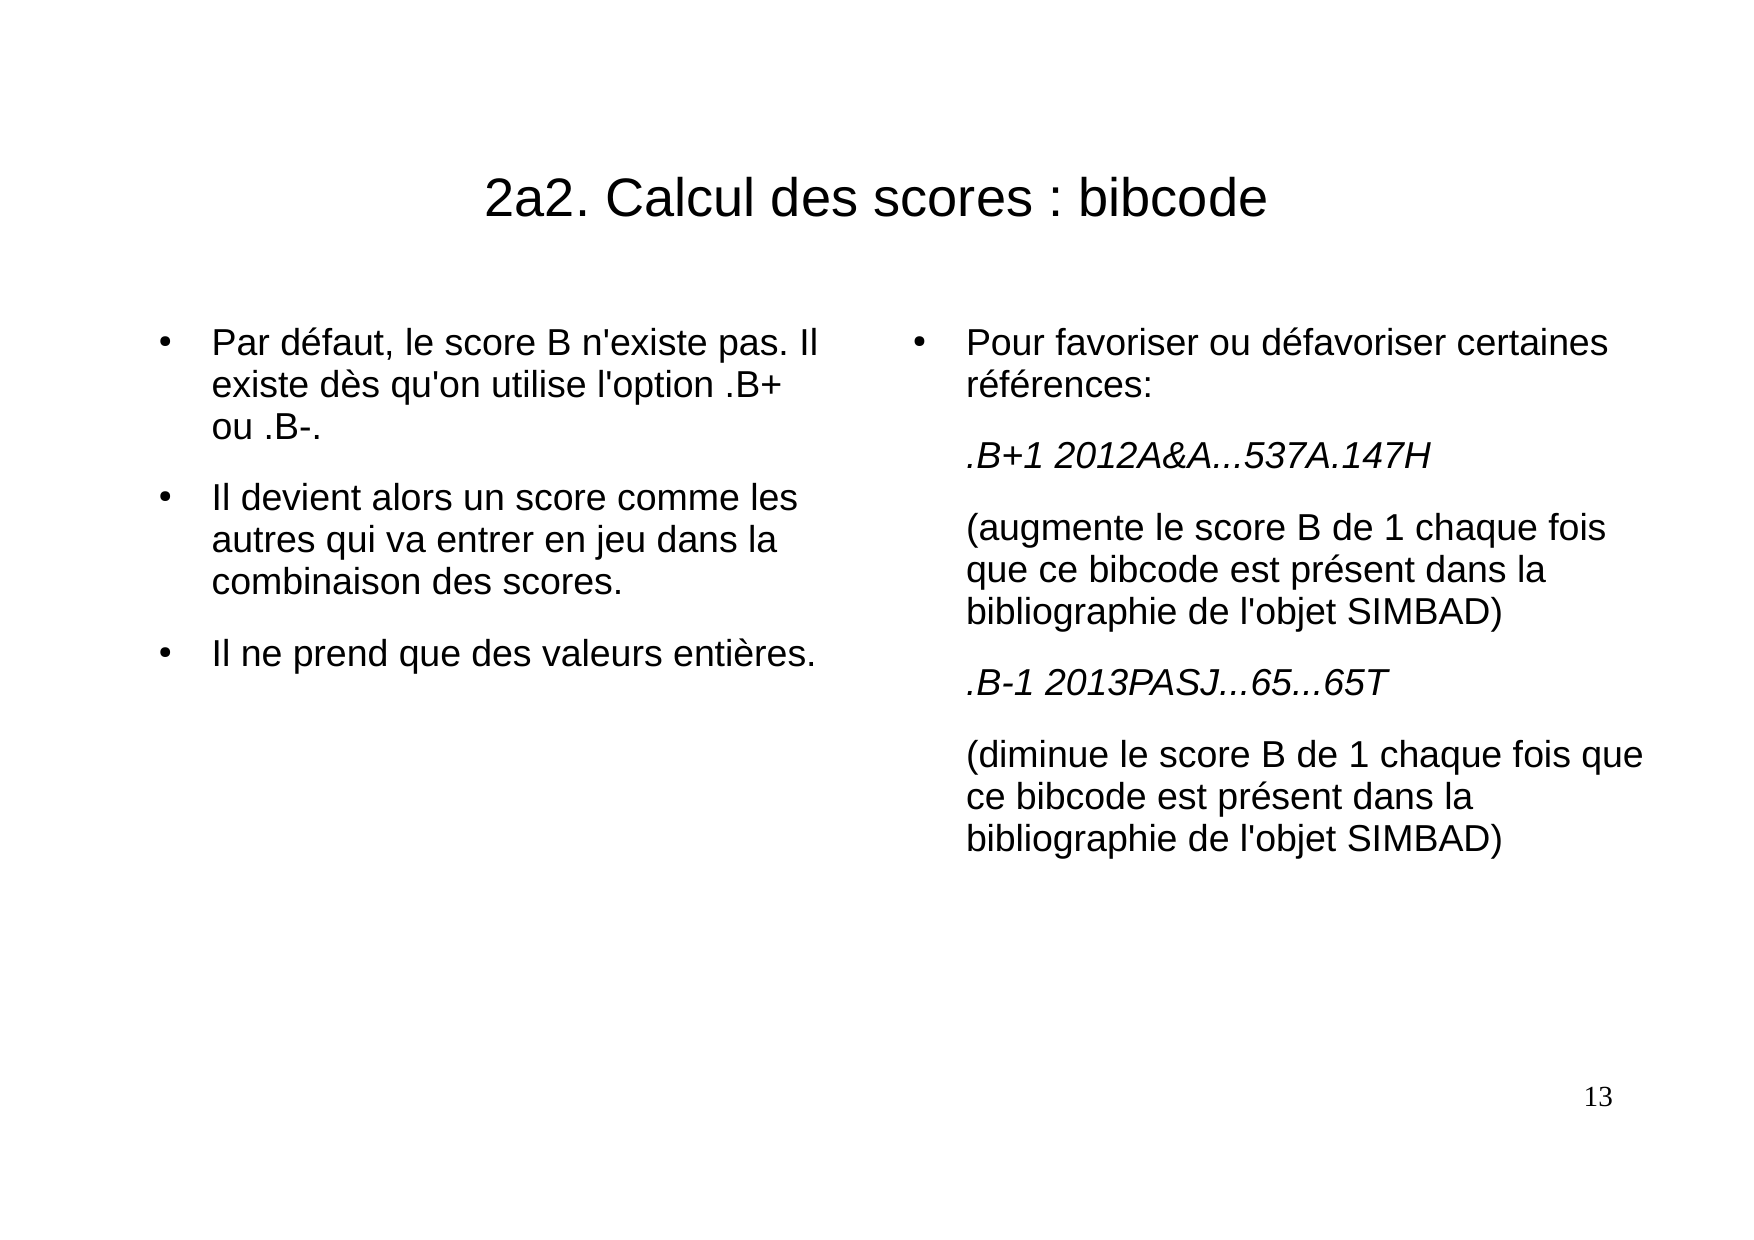

# 2a2. Calcul des scores : bibcode
Par défaut, le score B n'existe pas. Il existe dès qu'on utilise l'option .B+ ou .B-.
Il devient alors un score comme les autres qui va entrer en jeu dans la combinaison des scores.
Il ne prend que des valeurs entières.
Pour favoriser ou défavoriser certaines références:
.B+1 2012A&A...537A.147H
(augmente le score B de 1 chaque fois que ce bibcode est présent dans la bibliographie de l'objet SIMBAD)
.B-1 2013PASJ...65...65T
(diminue le score B de 1 chaque fois que ce bibcode est présent dans la bibliographie de l'objet SIMBAD)
13